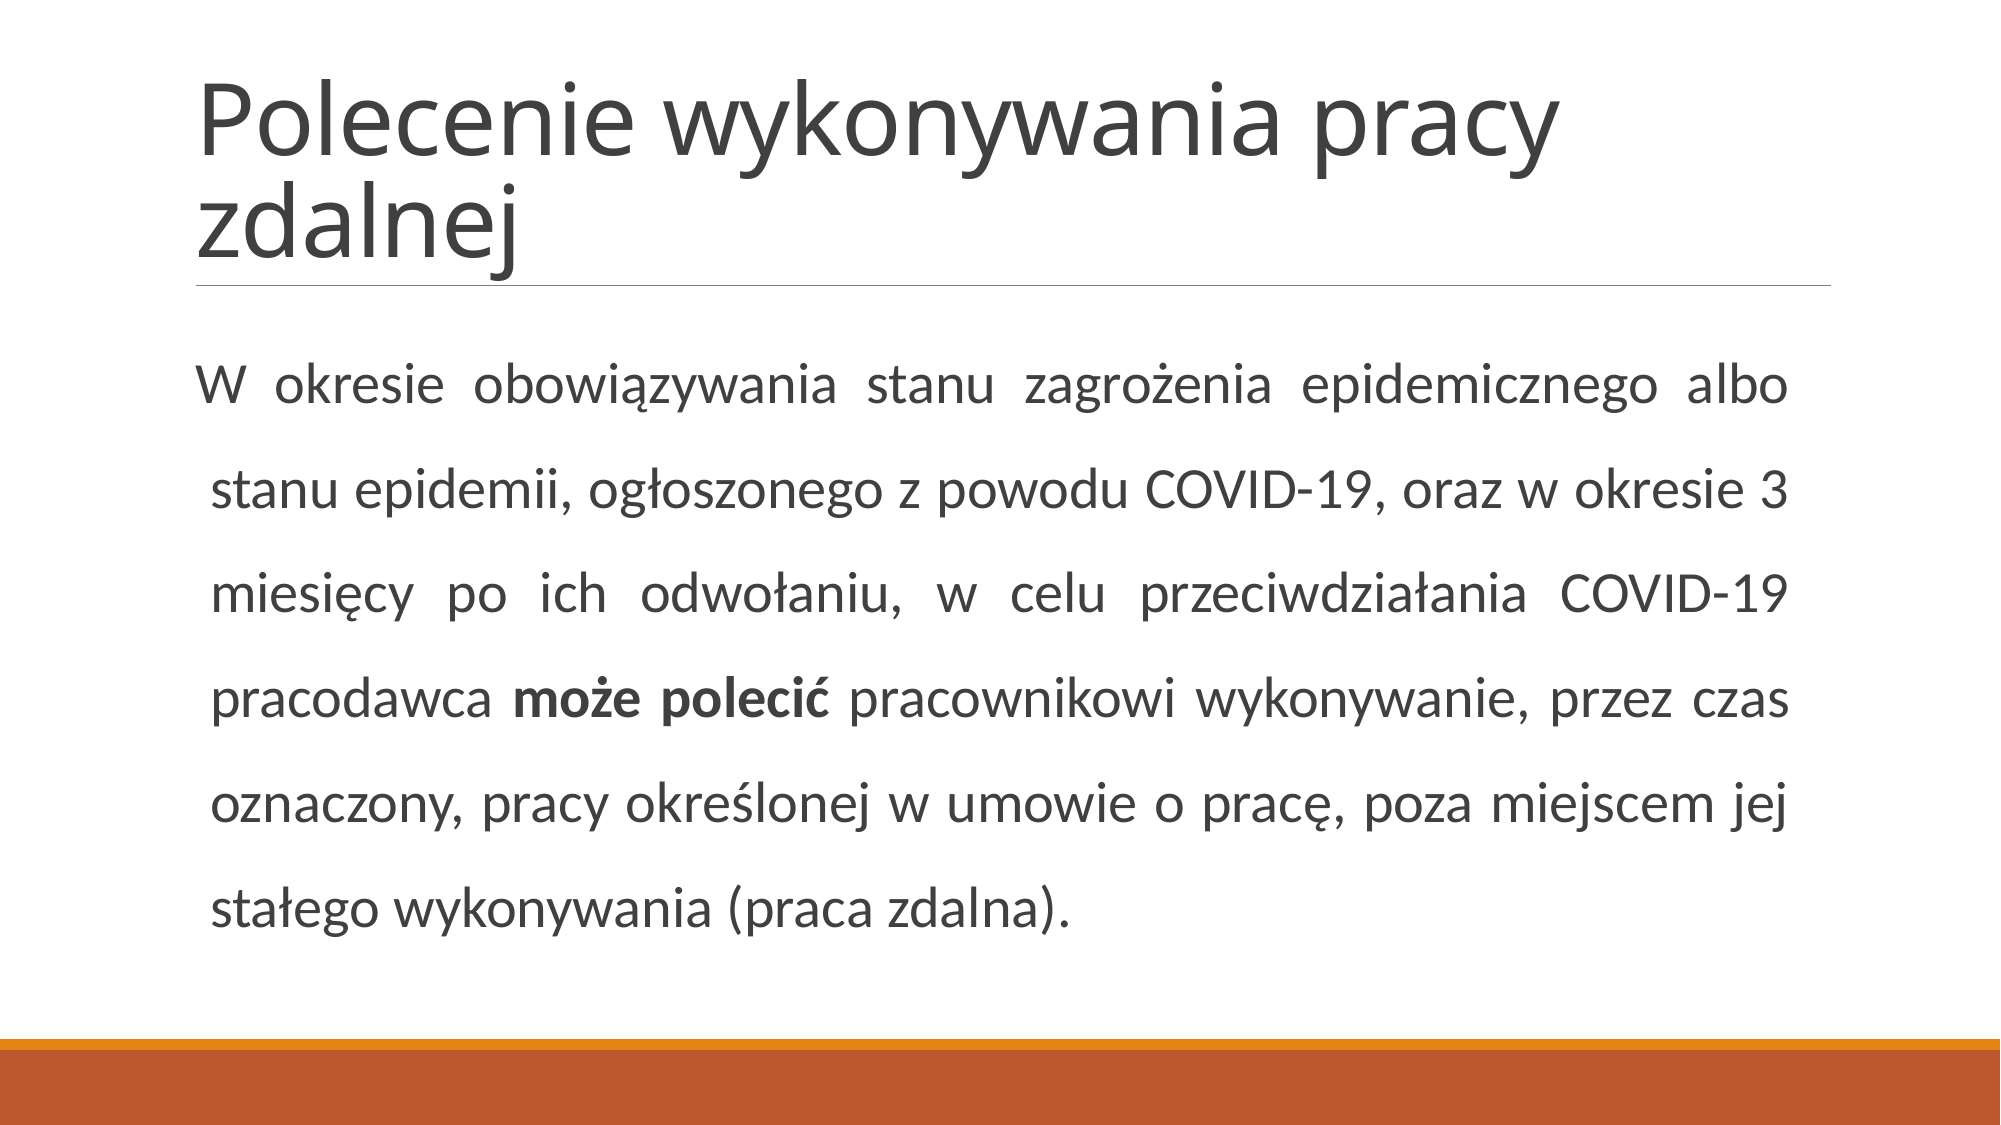

# Polecenie wykonywania pracy zdalnej
W okresie obowiązywania stanu zagrożenia epidemicznego albo stanu epidemii, ogłoszonego z powodu COVID-19, oraz w okresie 3 miesięcy po ich odwołaniu, w celu przeciwdziałania COVID-19 pracodawca może polecić pracownikowi wykonywanie, przez czas oznaczony, pracy określonej w umowie o pracę, poza miejscem jej stałego wykonywania (praca zdalna).